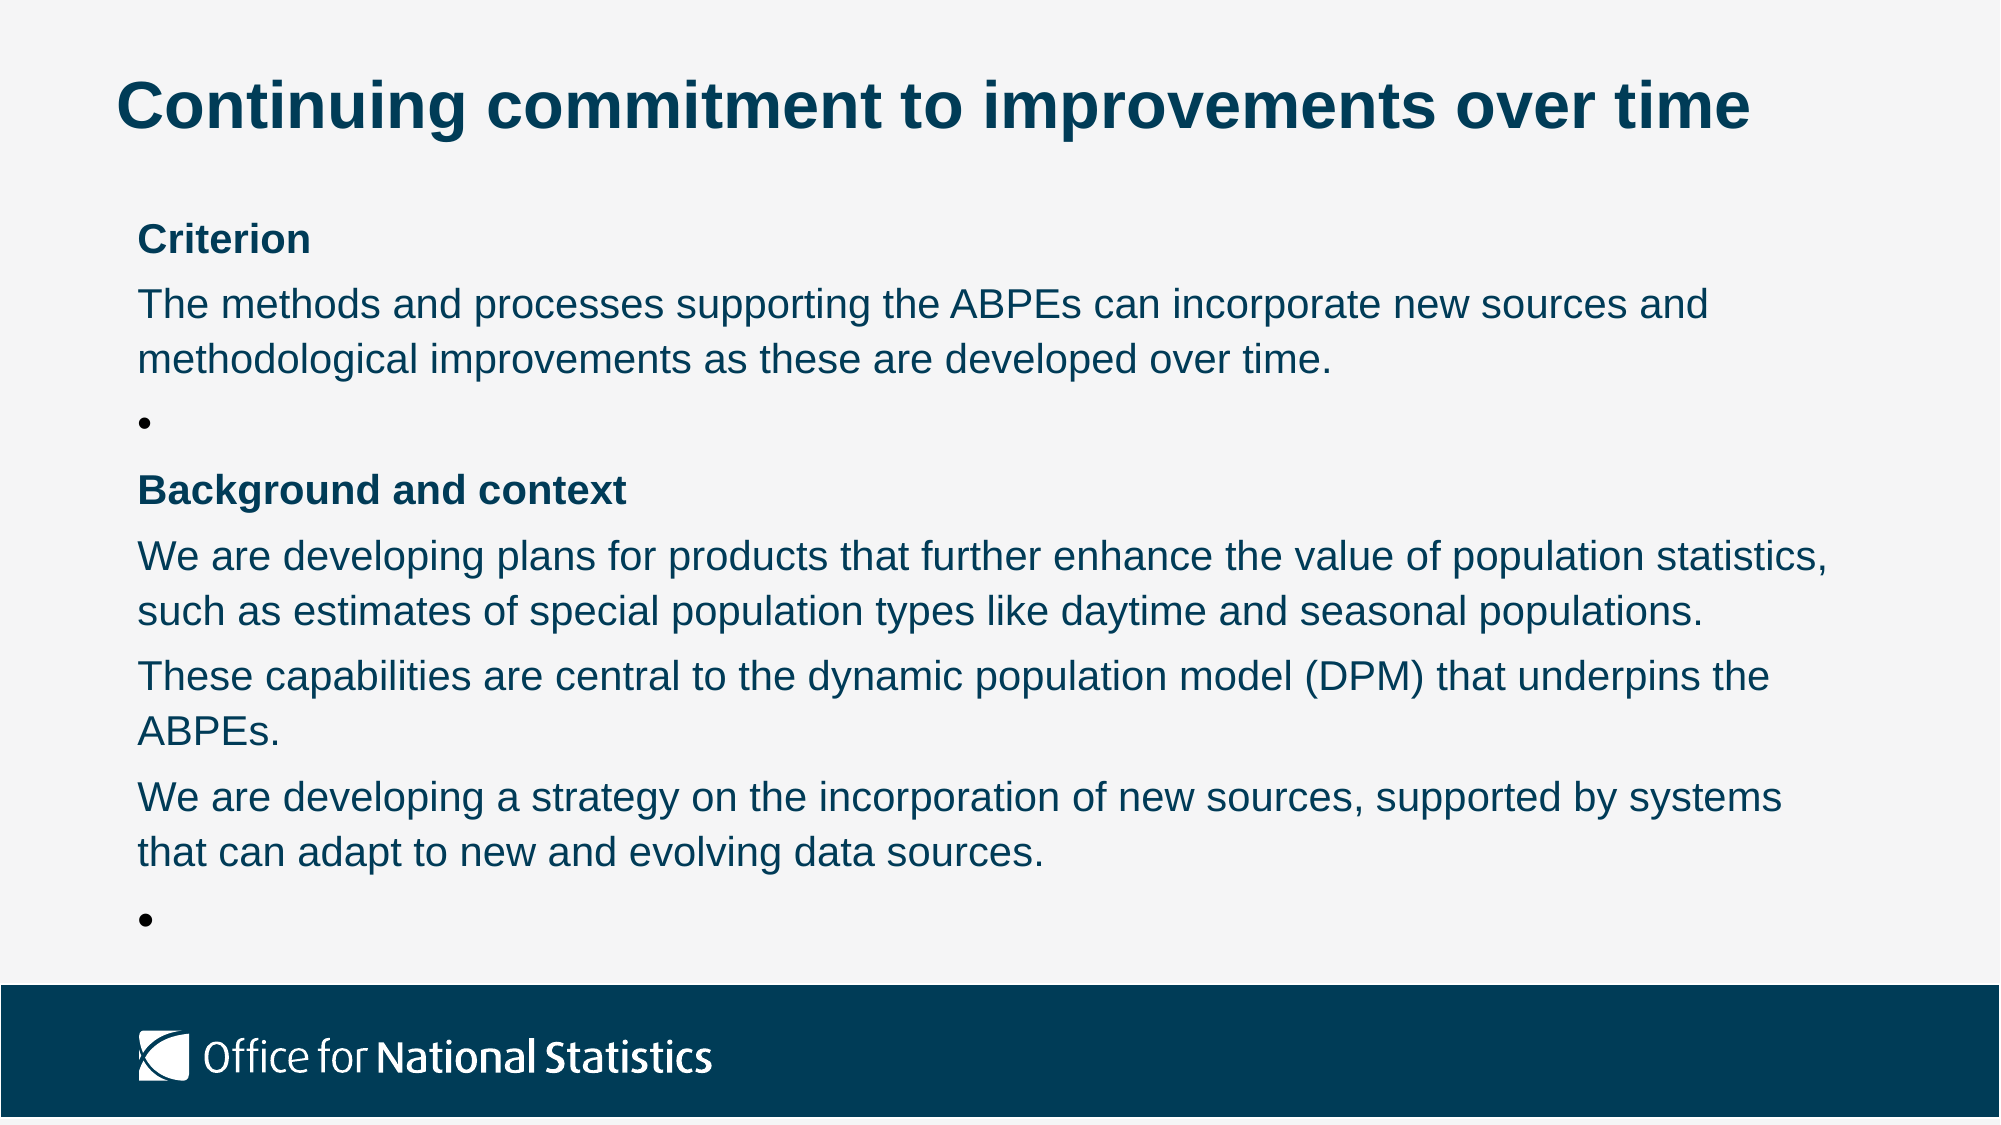

# Continuing commitment to improvements over time
Criterion
The methods and processes supporting the ABPEs can incorporate new sources and methodological improvements as these are developed over time.
Background and context
We are developing plans for products that further enhance the value of population statistics, such as estimates of special population types like daytime and seasonal populations.
These capabilities are central to the dynamic population model (DPM) that underpins the ABPEs.
We are developing a strategy on the incorporation of new sources, supported by systems that can adapt to new and evolving data sources.